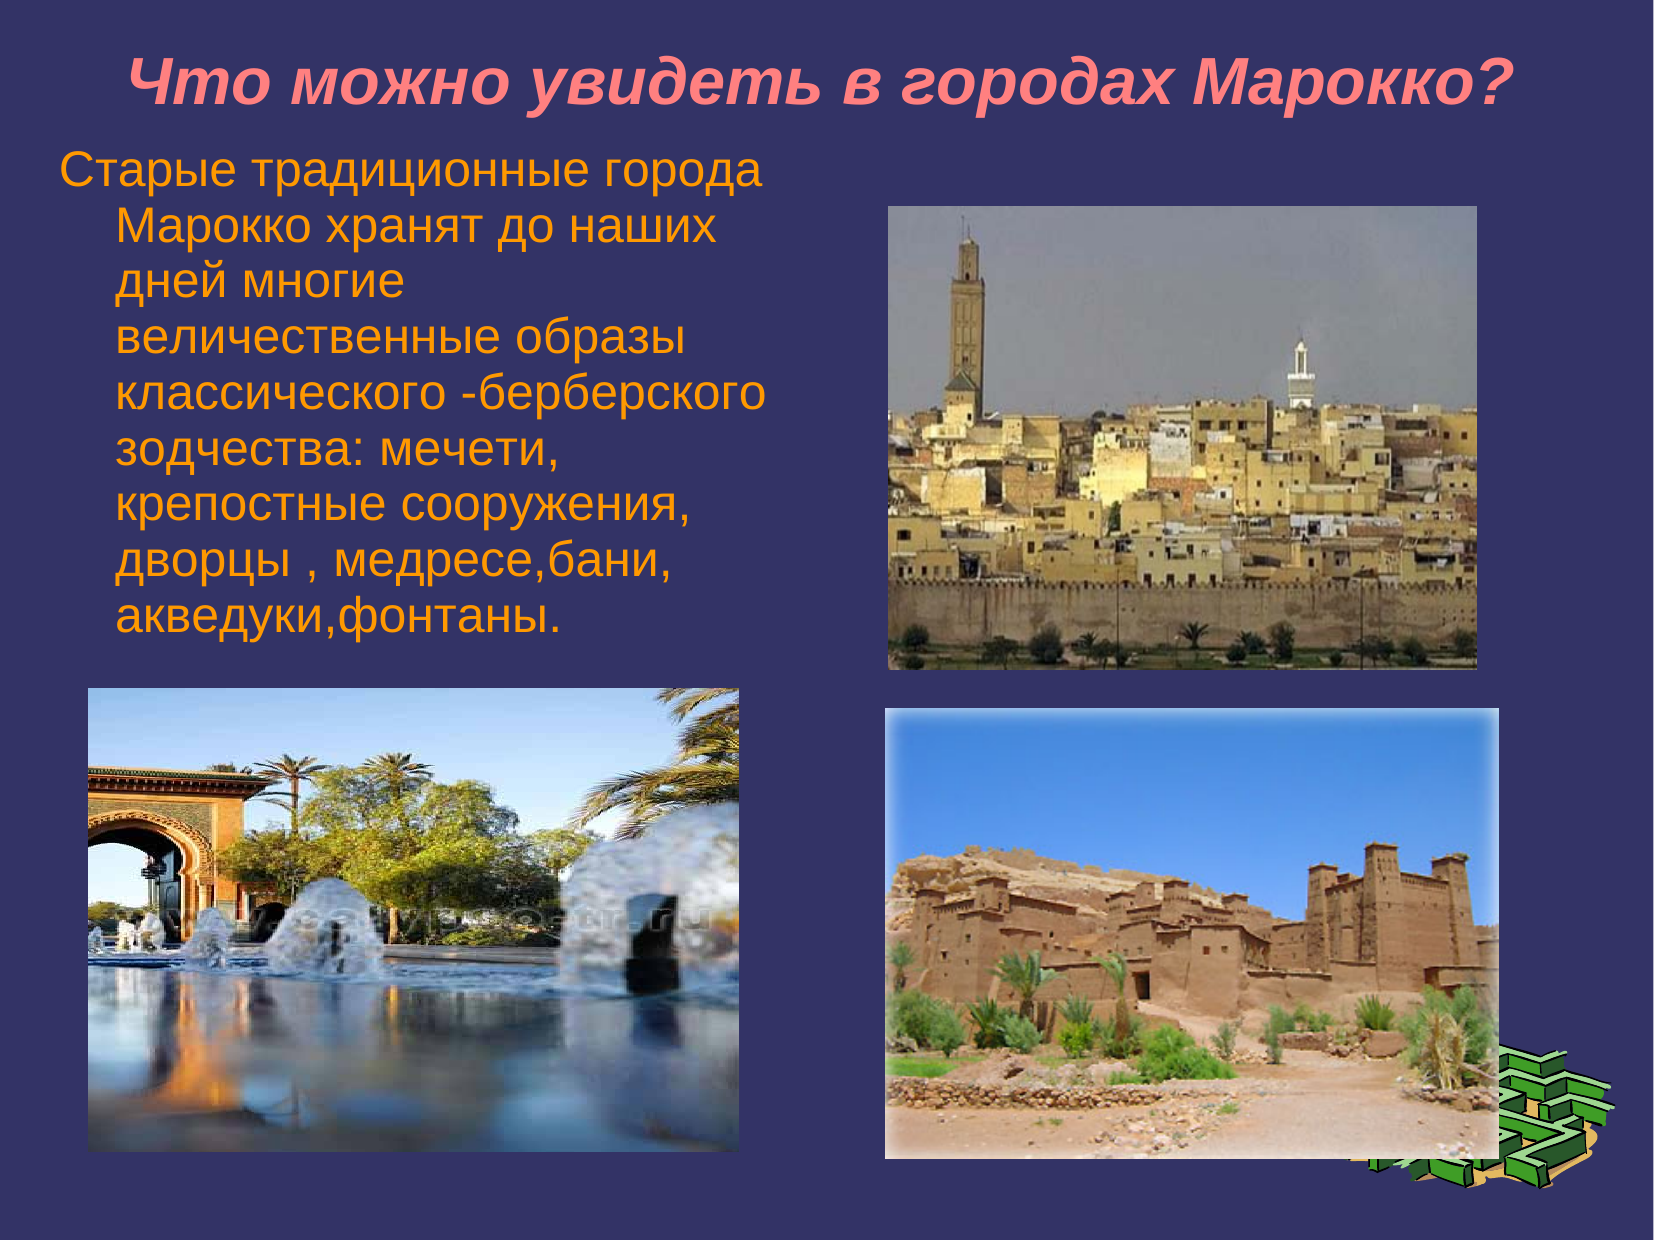

# Что можно увидеть в городах Марокко?
Старые традиционные города Марокко хранят до наших дней многие величественные образы классического -берберского зодчества: мечети, крепостные сооружения, дворцы , медресе,бани, акведуки,фонтаны.